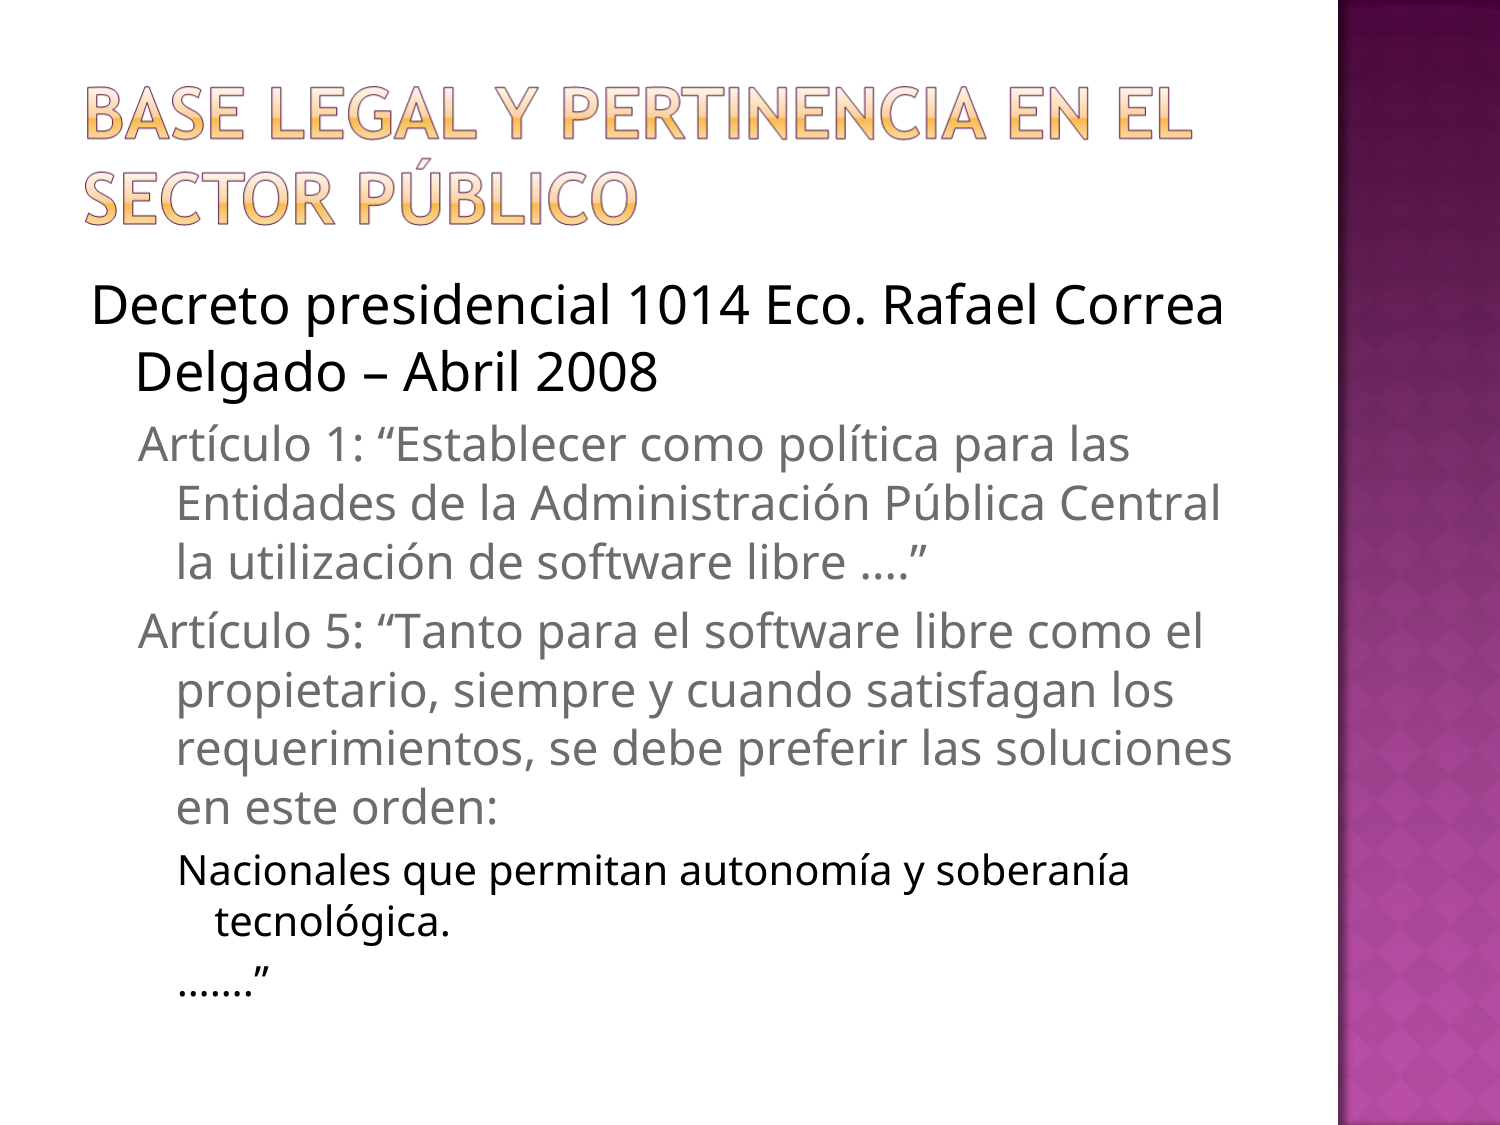

# Decreto presidencial 1014 Eco. Rafael Correa Delgado – Abril 2008
Artículo 1: “Establecer como política para las Entidades de la Administración Pública Central la utilización de software libre ….”
Artículo 5: “Tanto para el software libre como el propietario, siempre y cuando satisfagan los requerimientos, se debe preferir las soluciones en este orden:
Nacionales que permitan autonomía y soberanía tecnológica.
…….”